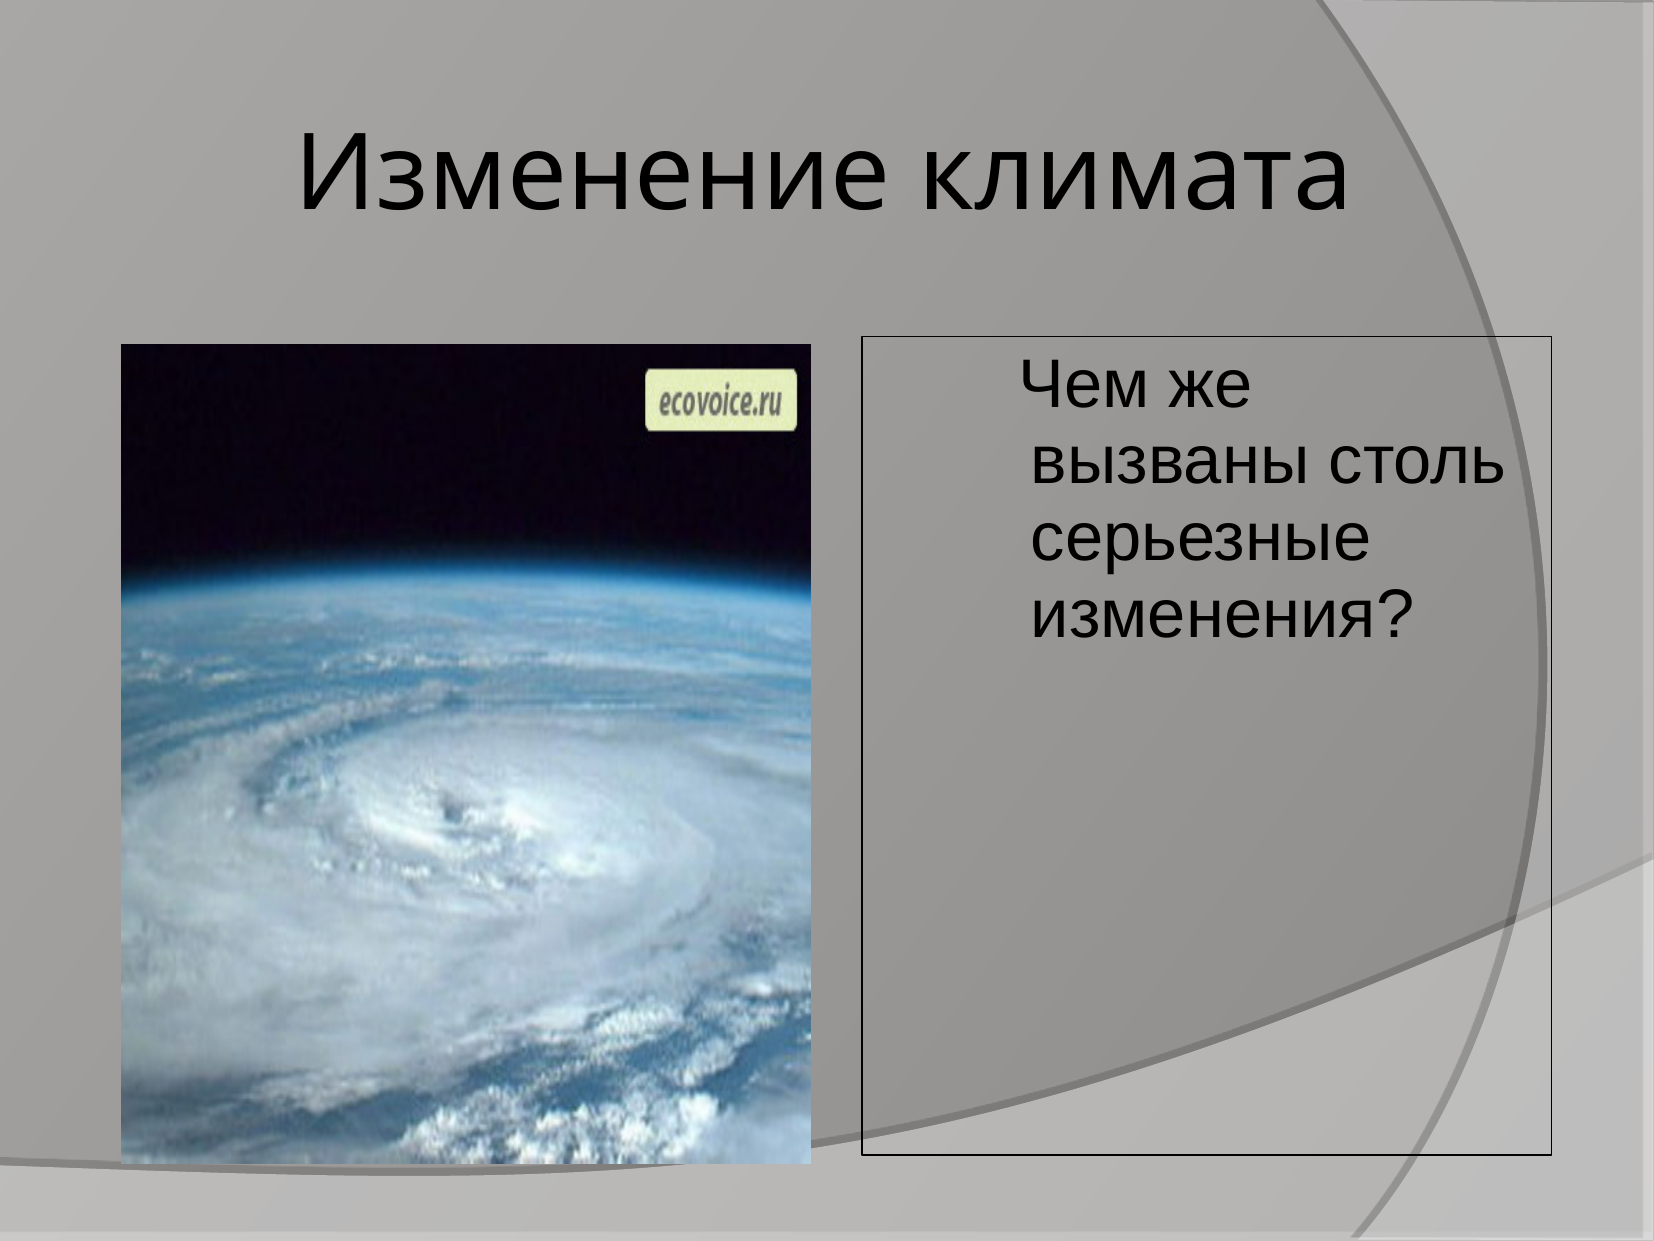

# Изменение климата
 Чем же вызваны столь серьезные изменения?